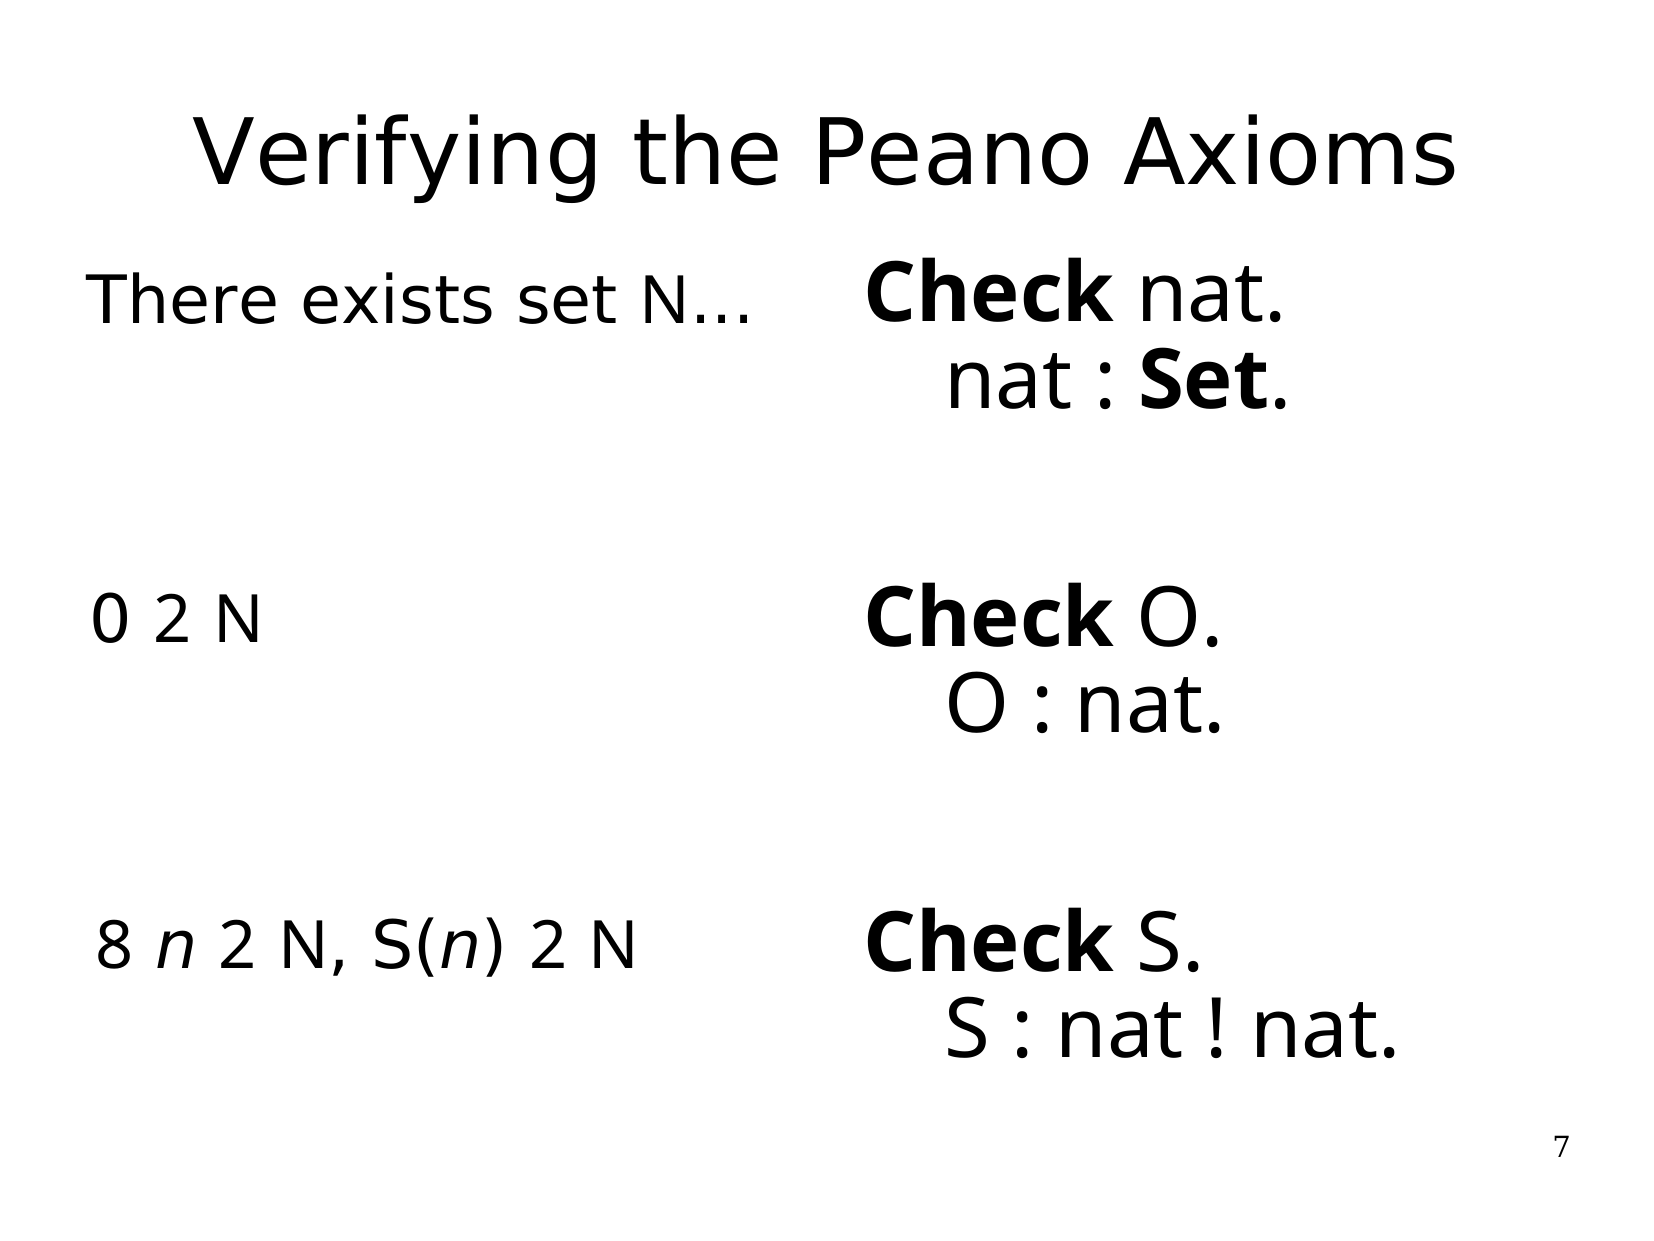

# Verifying the Peano Axioms
Check nat.
nat : Set.
There exists set N...
Check O.
O : nat.
0 2 N
Check S.
S : nat ! nat.
8 n 2 N, S(n) 2 N
7